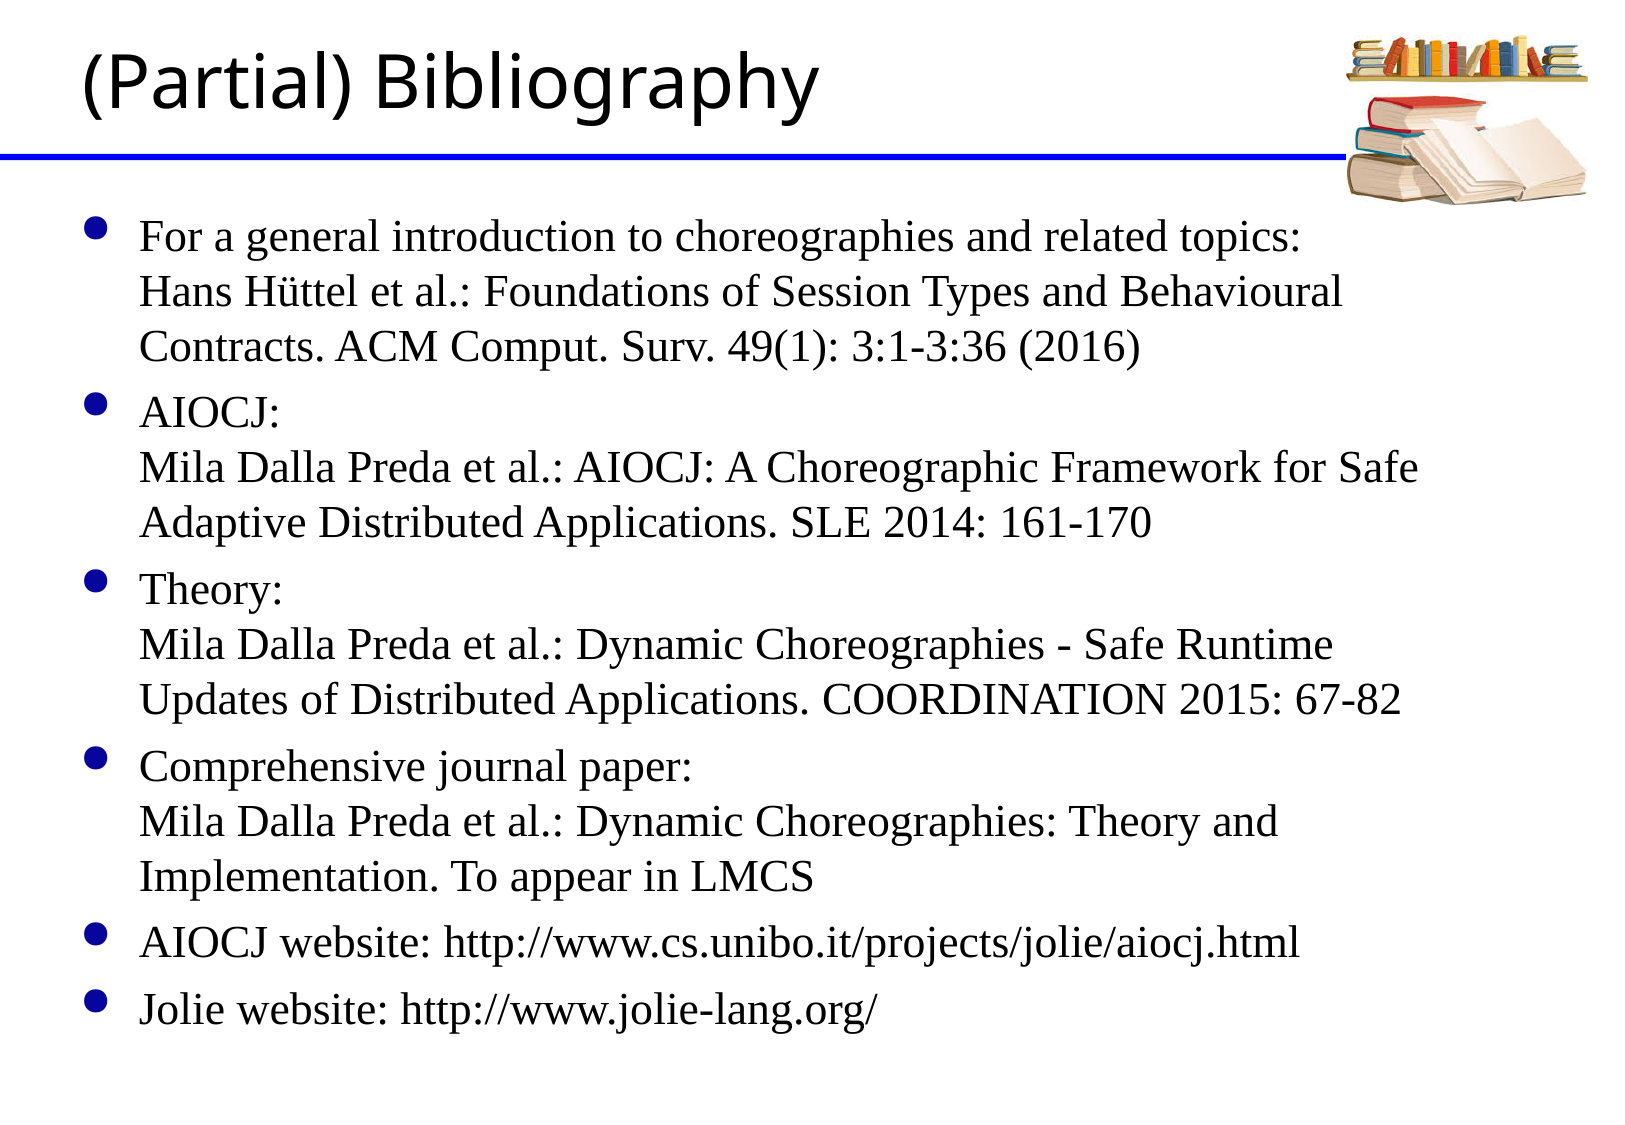

# (Partial) Bibliography
For a general introduction to choreographies and related topics:
Hans Hüttel et al.: Foundations of Session Types and Behavioural Contracts. ACM Comput. Surv. 49(1): 3:1-3:36 (2016)
AIOCJ:
Mila Dalla Preda et al.: AIOCJ: A Choreographic Framework for Safe Adaptive Distributed Applications. SLE 2014: 161-170
Theory:
Mila Dalla Preda et al.: Dynamic Choreographies - Safe Runtime Updates of Distributed Applications. COORDINATION 2015: 67-82
Comprehensive journal paper:
Mila Dalla Preda et al.: Dynamic Choreographies: Theory and Implementation. To appear in LMCS
AIOCJ website: http://www.cs.unibo.it/projects/jolie/aiocj.html
Jolie website: http://www.jolie-lang.org/